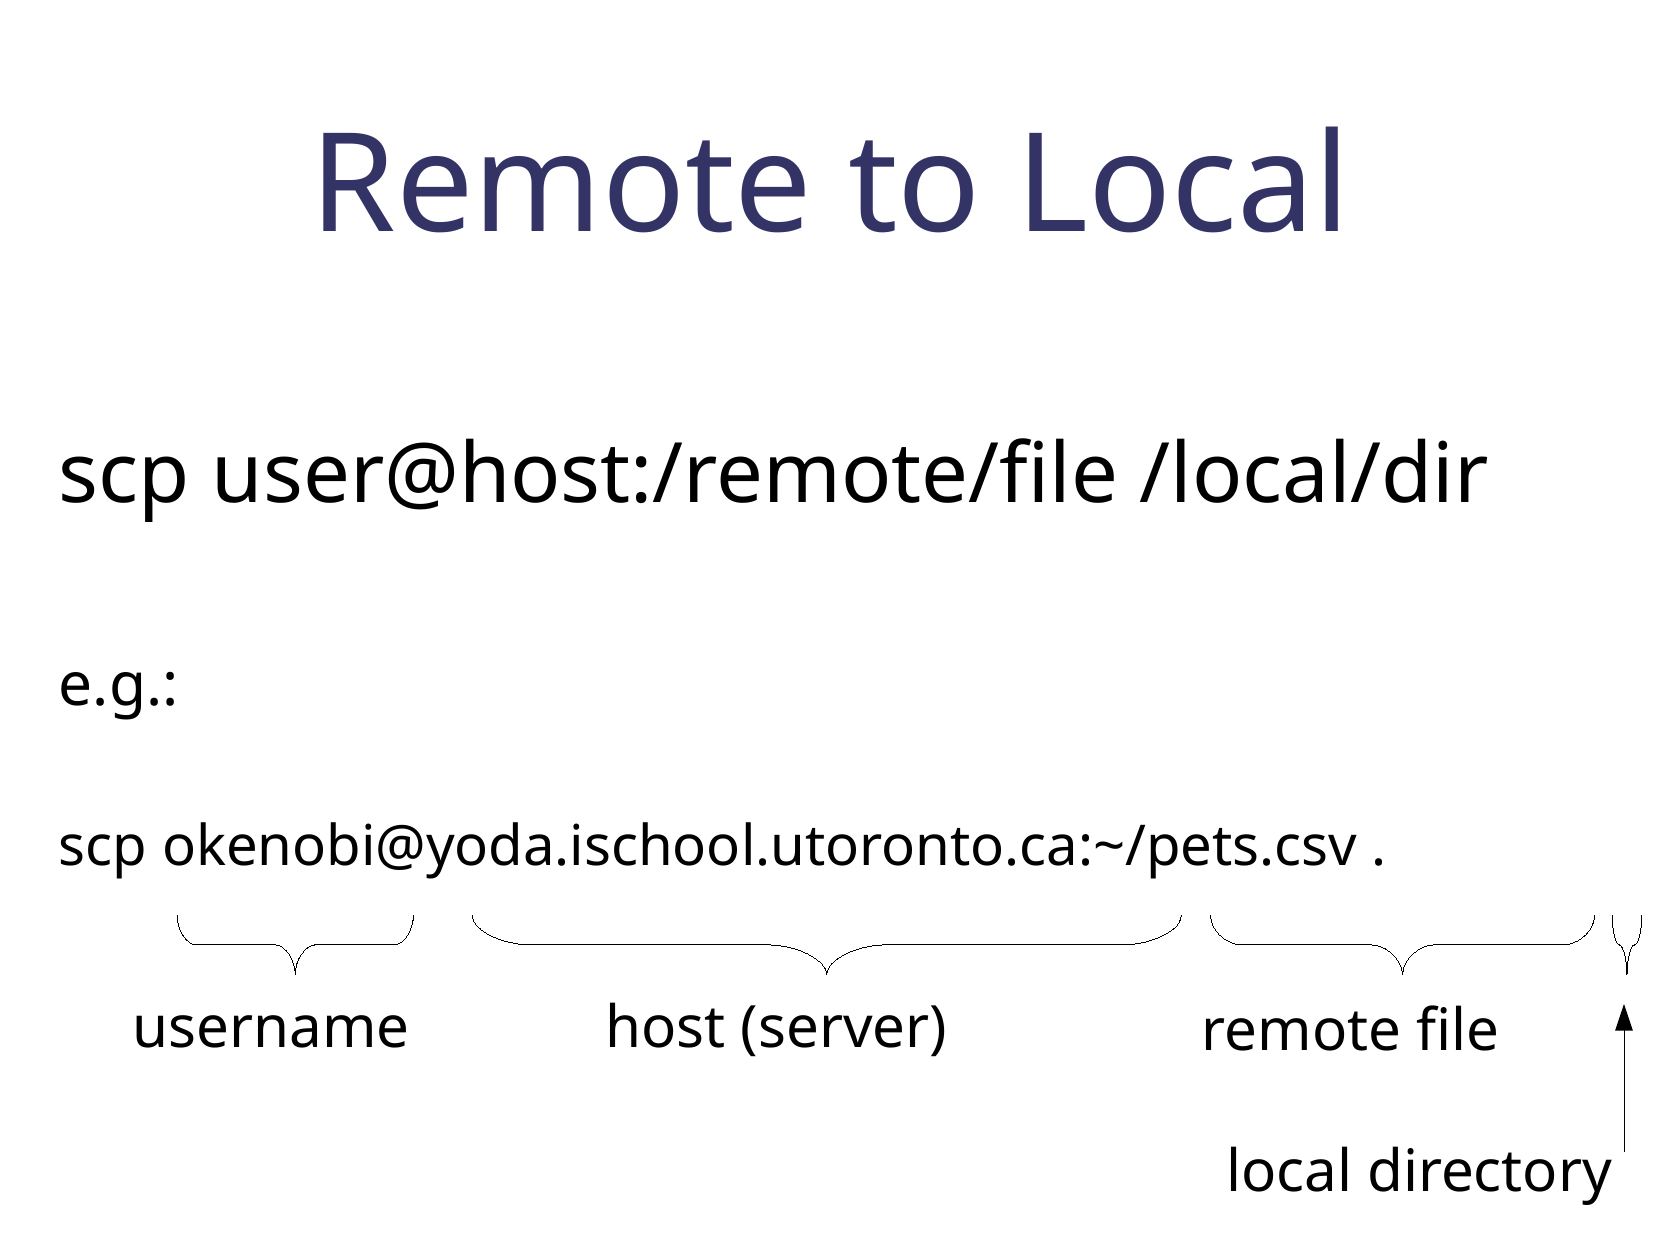

# Remote to Local
scp user@host:/remote/file /local/dir
e.g.:
scp okenobi@yoda.ischool.utoronto.ca:~/pets.csv .
username
host (server)
remote file
local directory